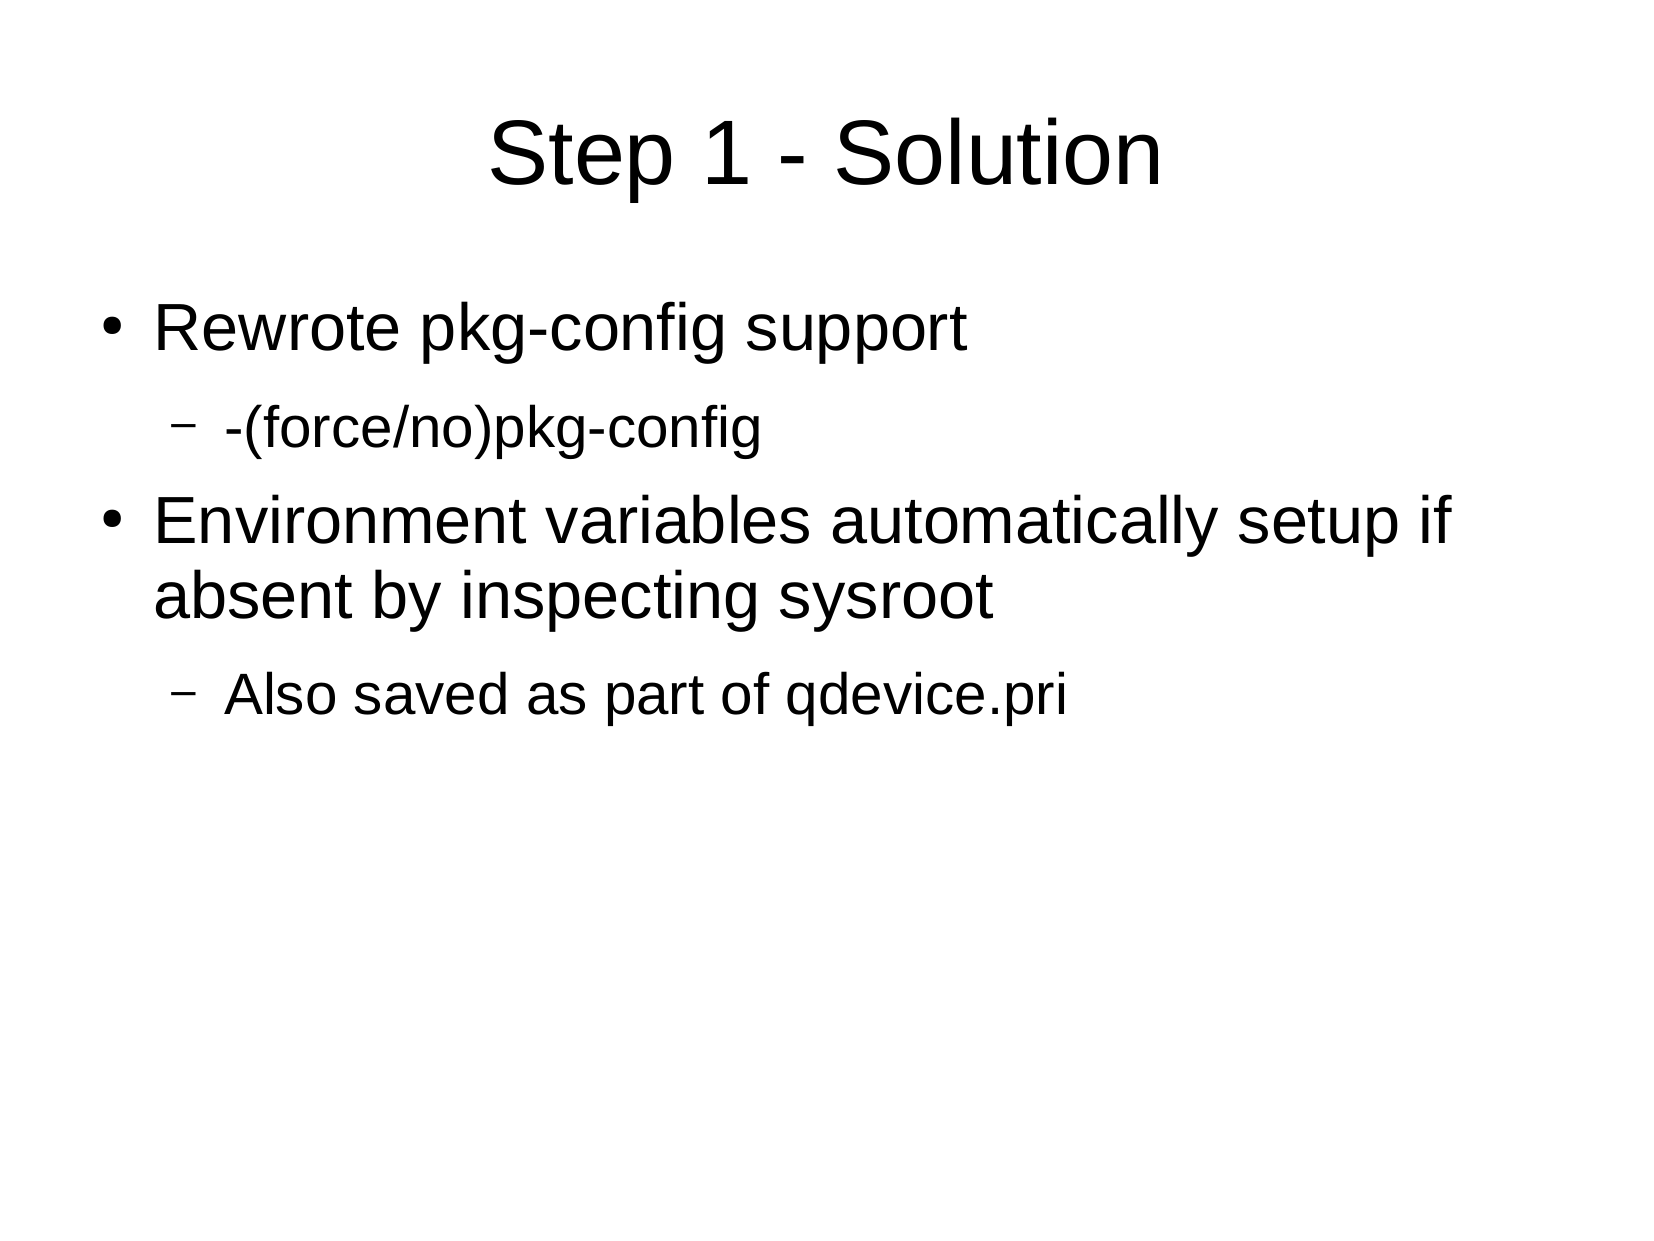

# Step 1 - Solution
Rewrote pkg-config support
-(force/no)pkg-config
Environment variables automatically setup if absent by inspecting sysroot
Also saved as part of qdevice.pri